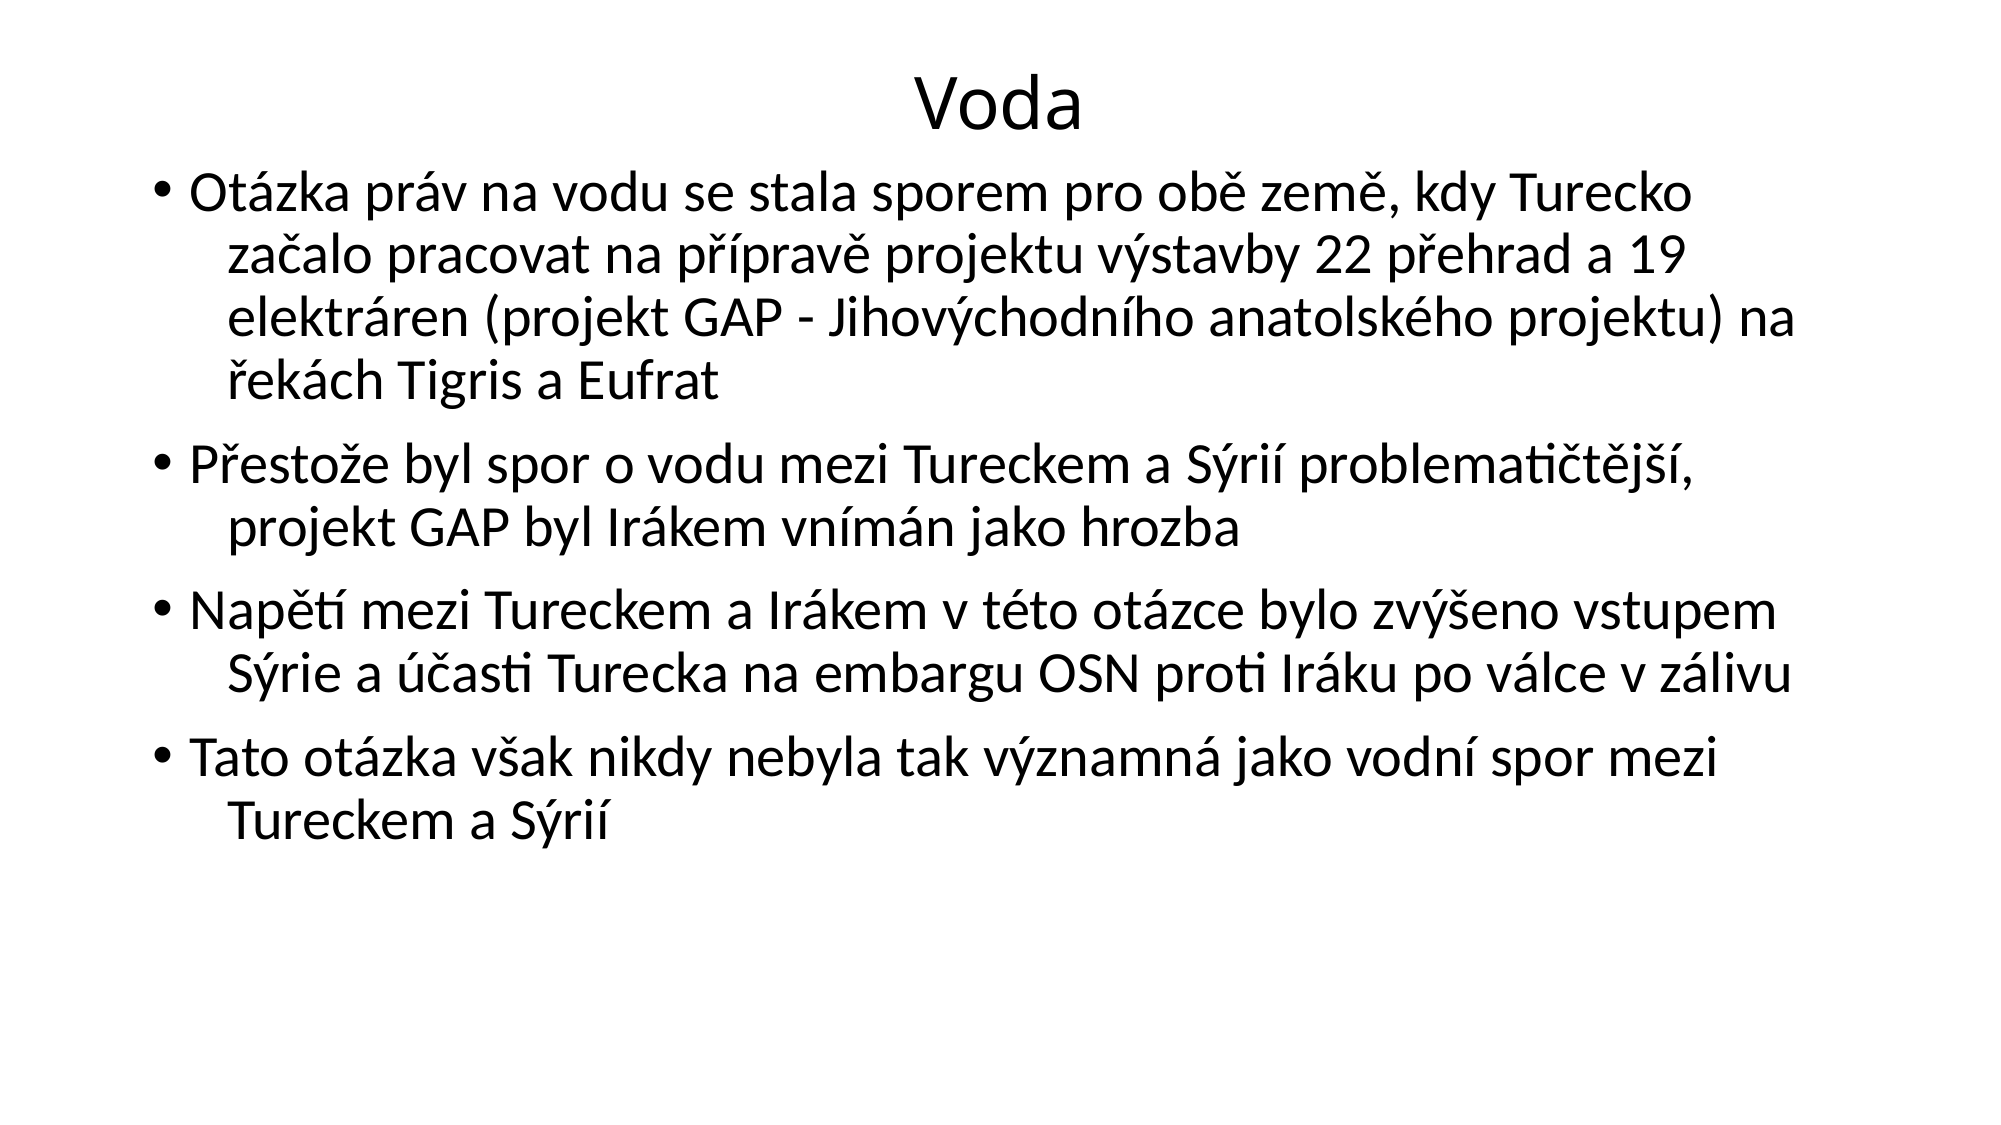

# Voda
Otázka práv na vodu se stala sporem pro obě země, kdy Turecko začalo pracovat na přípravě projektu výstavby 22 přehrad a 19 elektráren (projekt GAP - Jihovýchodního anatolského projektu) na řekách Tigris a Eufrat
Přestože byl spor o vodu mezi Tureckem a Sýrií problematičtější, projekt GAP byl Irákem vnímán jako hrozba
Napětí mezi Tureckem a Irákem v této otázce bylo zvýšeno vstupem Sýrie a účasti Turecka na embargu OSN proti Iráku po válce v zálivu
Tato otázka však nikdy nebyla tak významná jako vodní spor mezi Tureckem a Sýrií